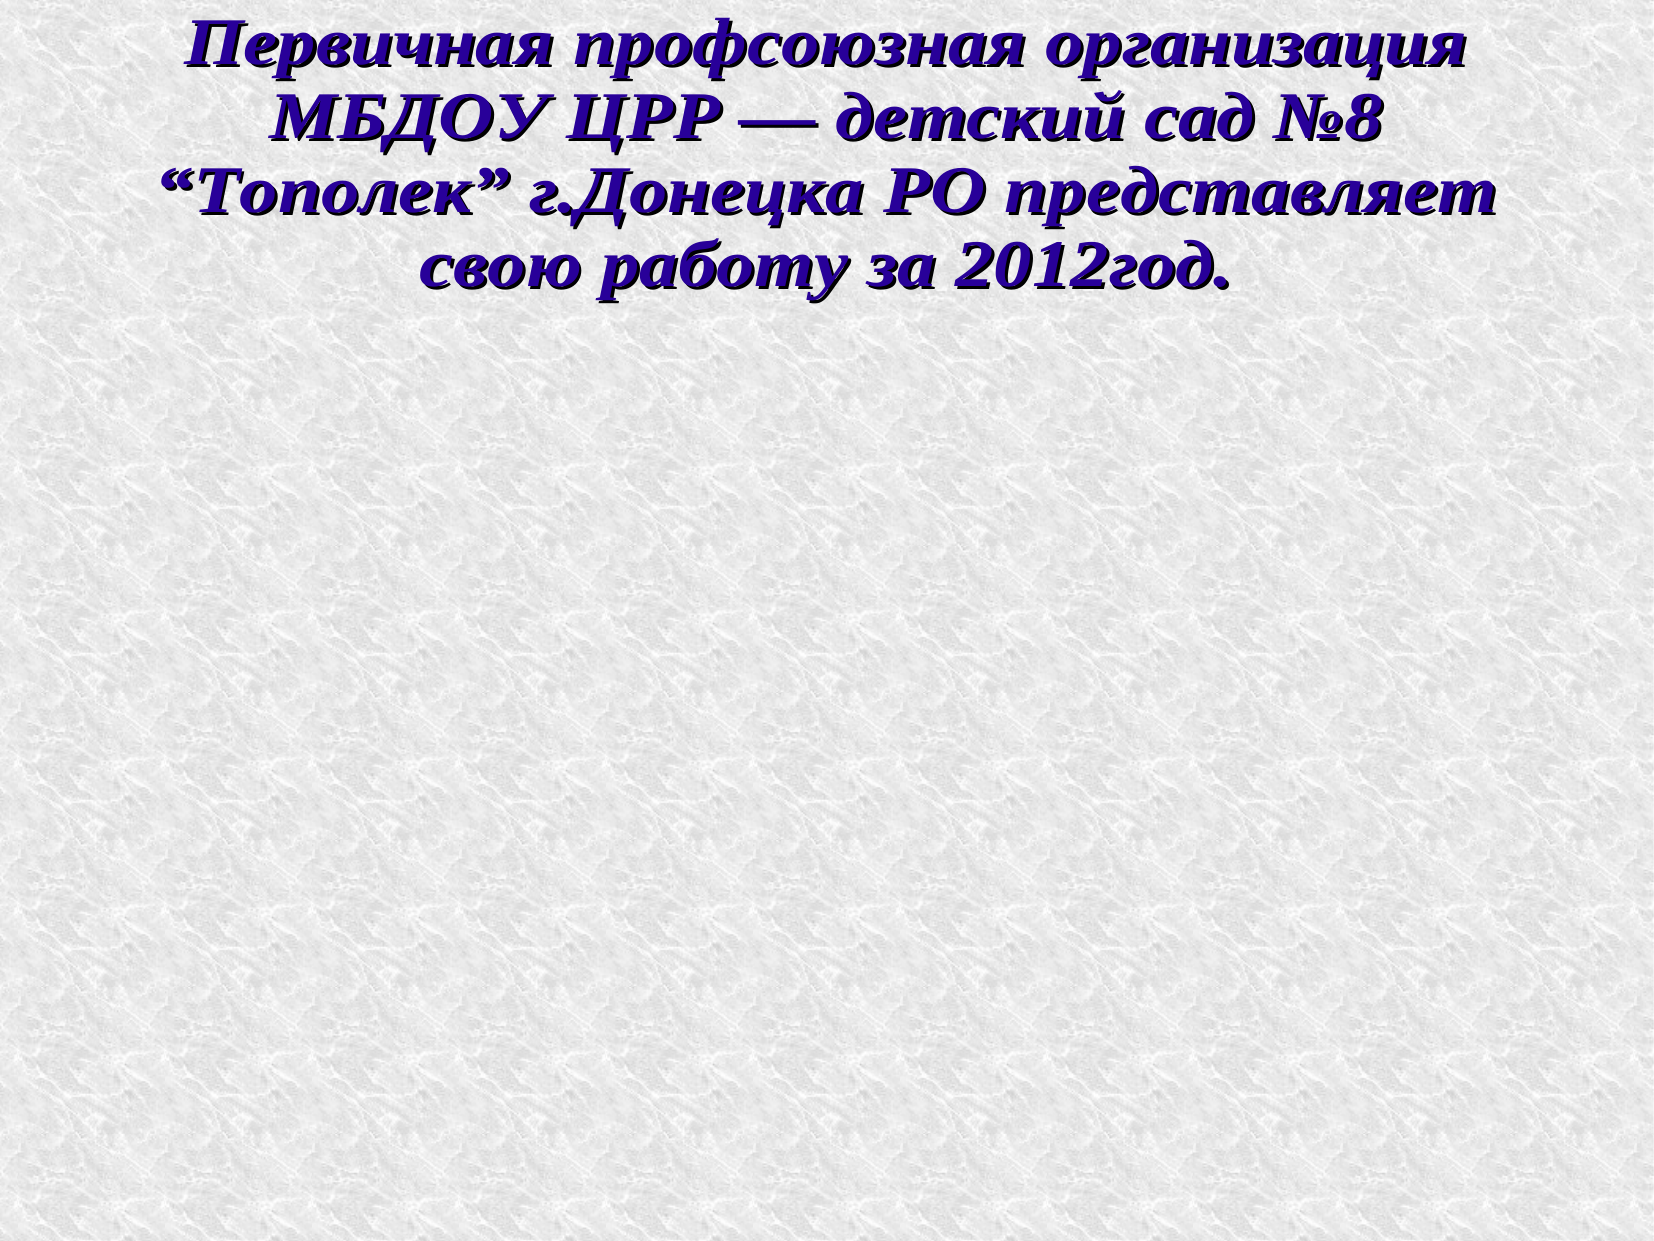

# Первичная профсоюзная организация МБДОУ ЦРР — детский сад №8 “Тополек” г.Донецка РО представляет свою работу за 2012год.